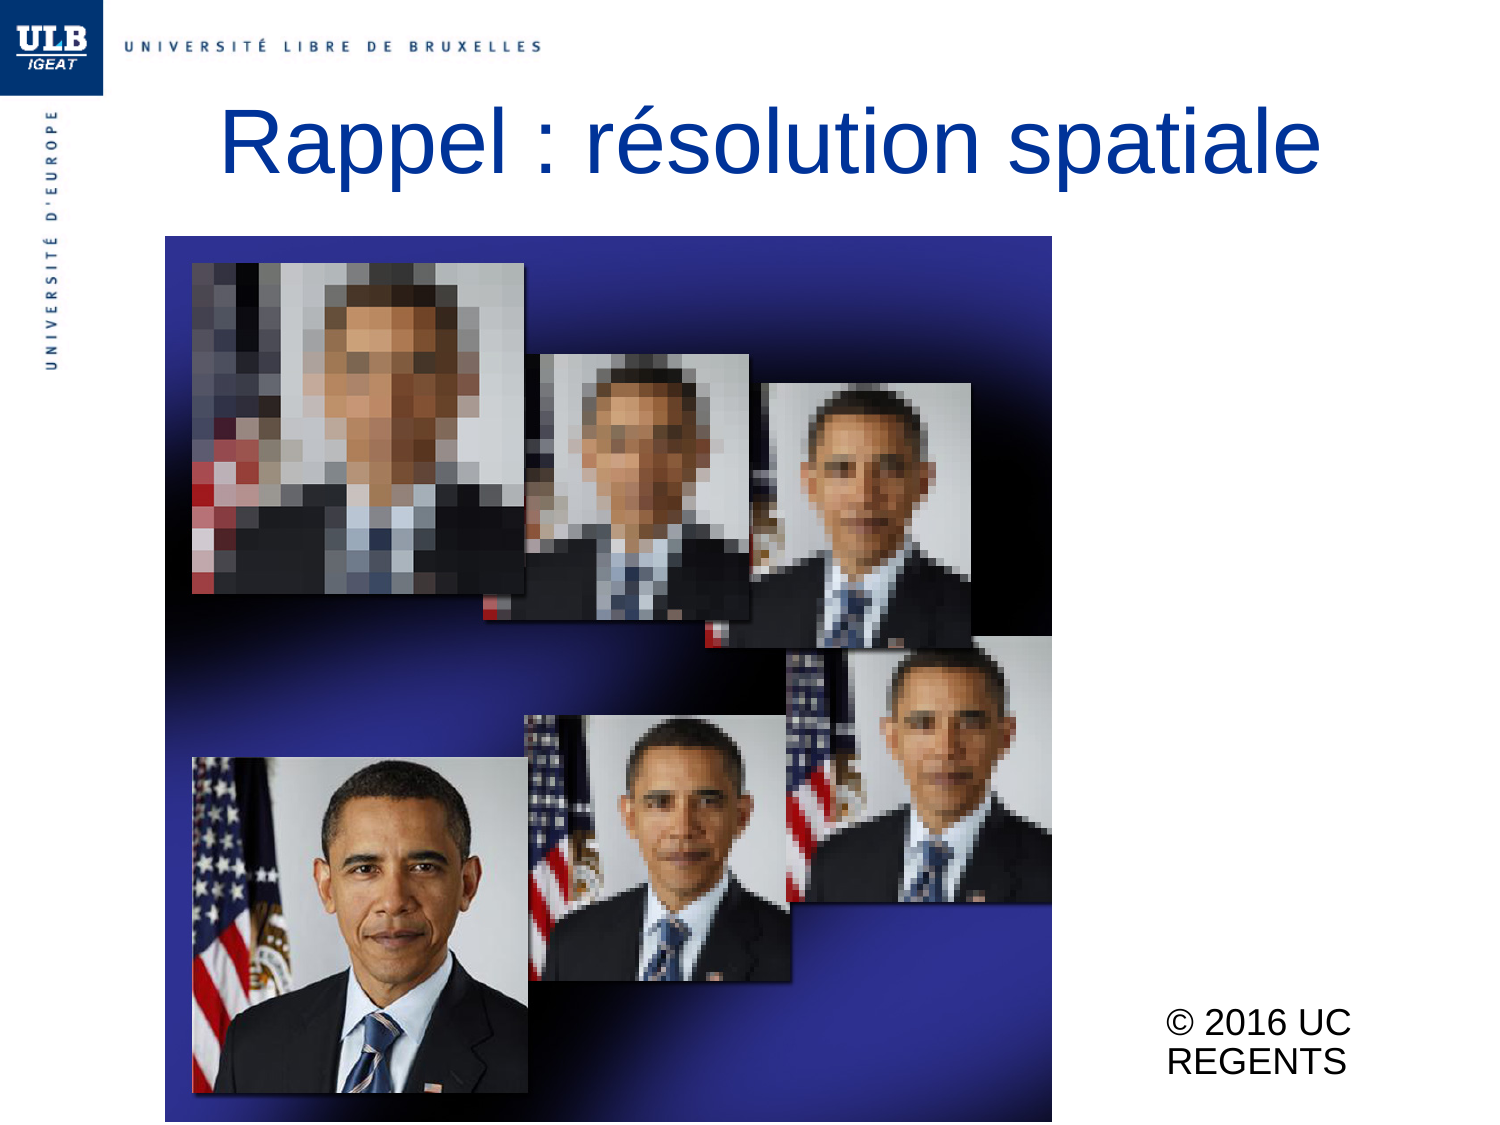

Rappel : résolution spatiale
#
© 2016 UC REGENTS